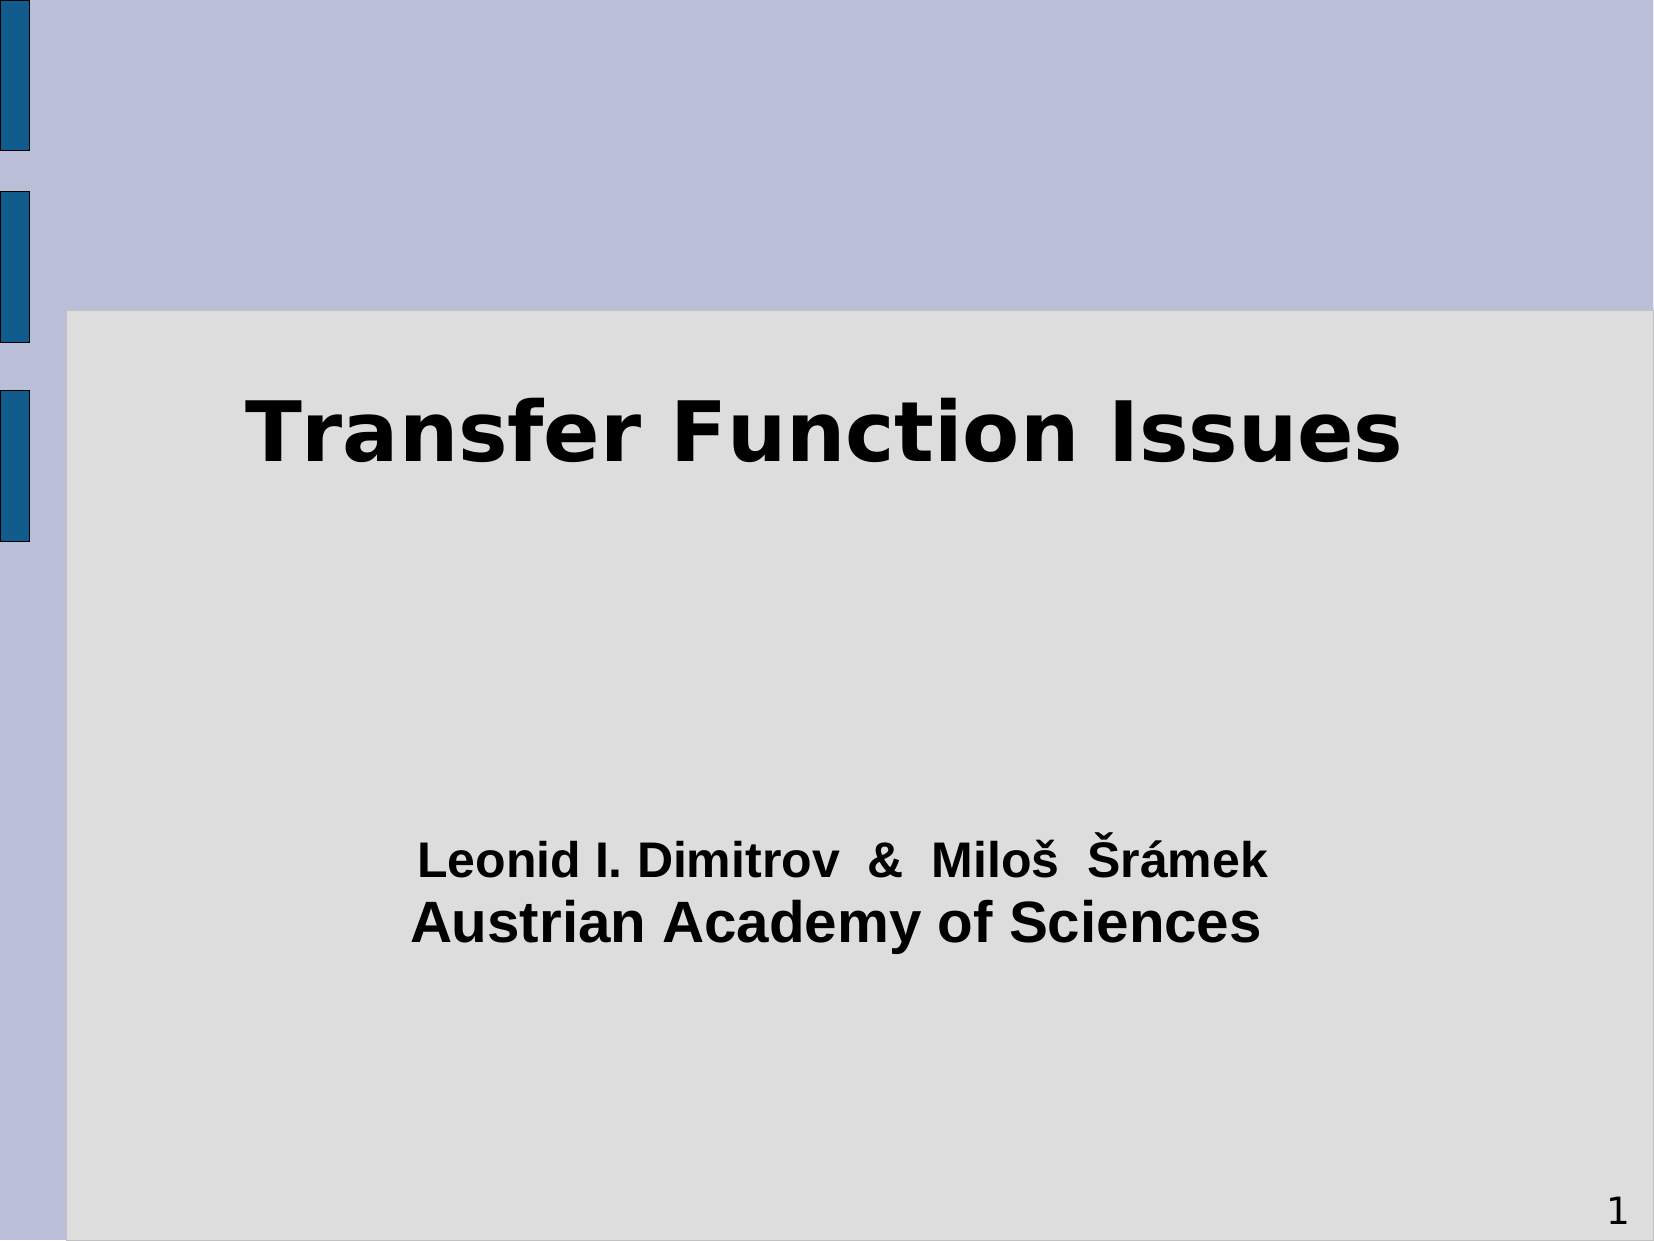

# Transfer Function Issues
Leonid I. Dimitrov & Miloš Šrámek
Austrian Academy of Sciences